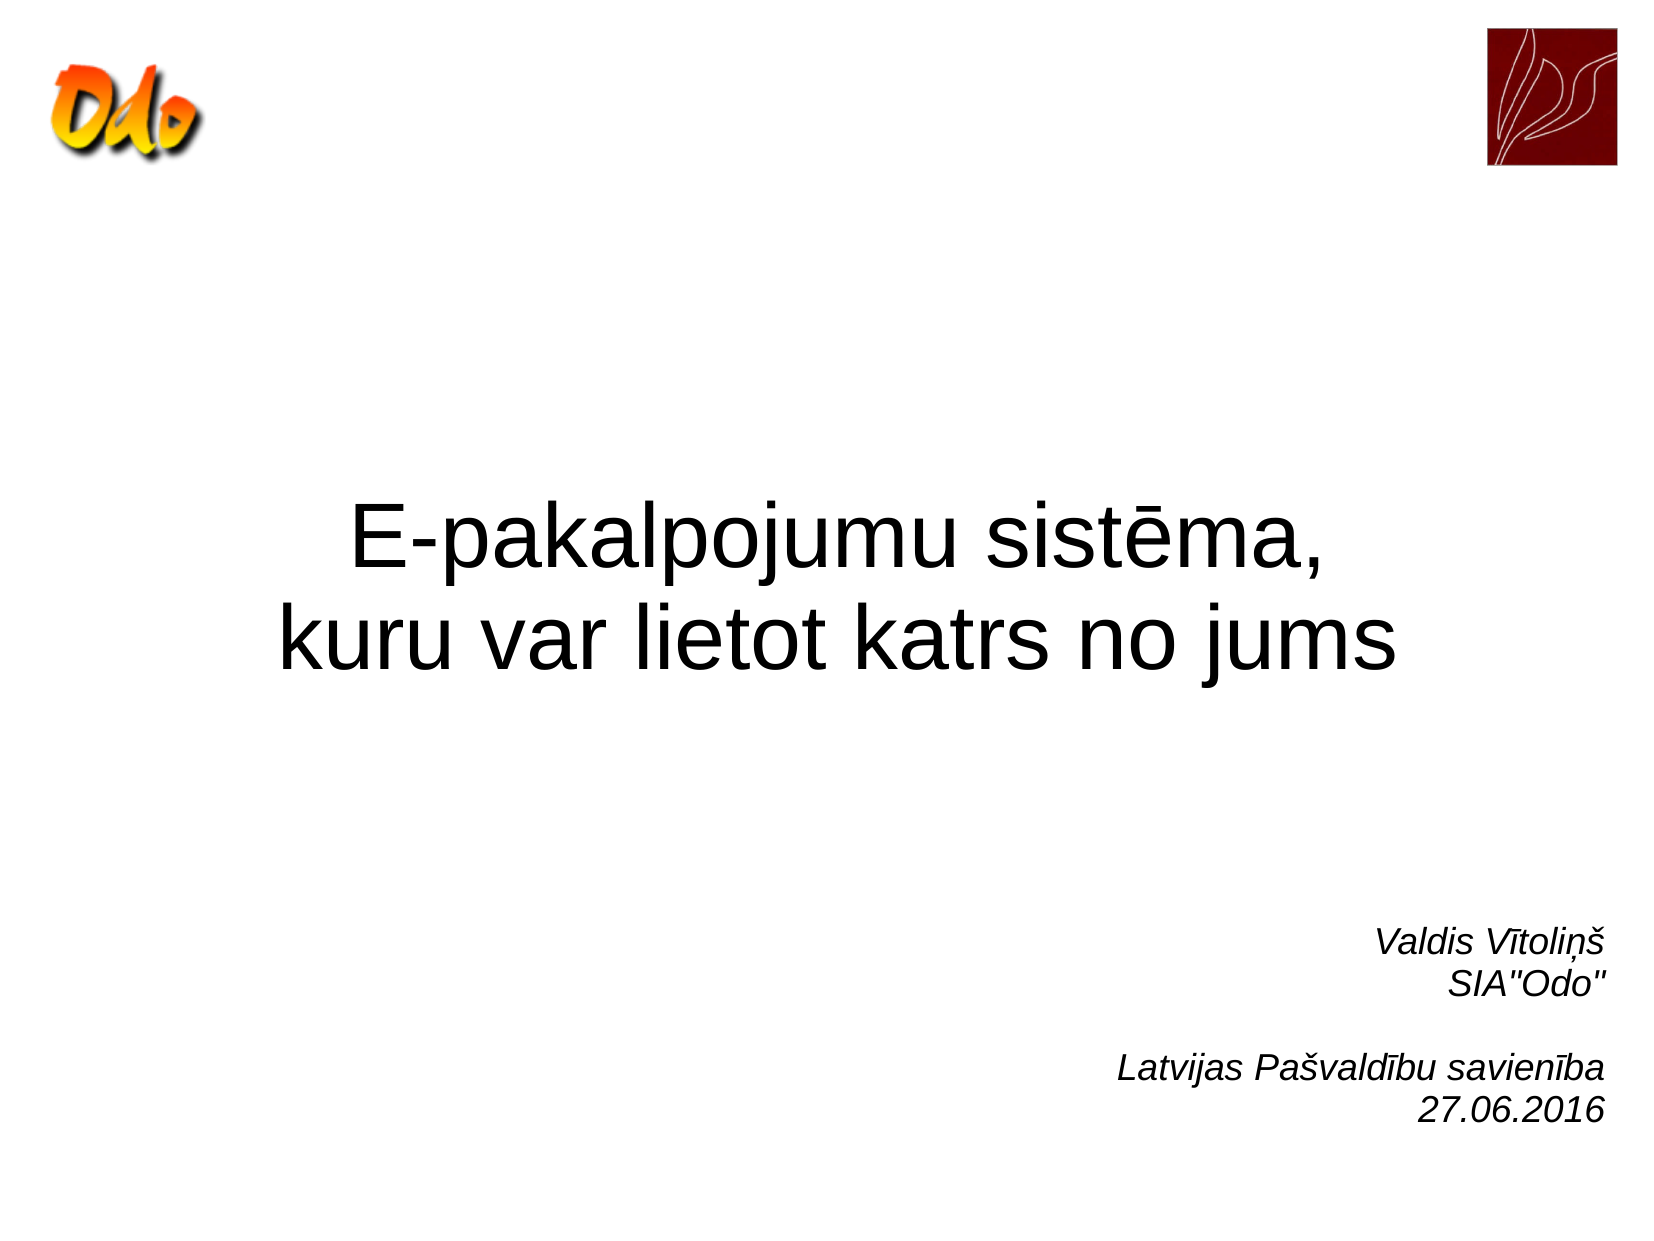

# E-pakalpojumu sistēma, kuru var lietot katrs no jums
Valdis Vītoliņš
SIA"Odo"
Latvijas Pašvaldību savienība
27.06.2016